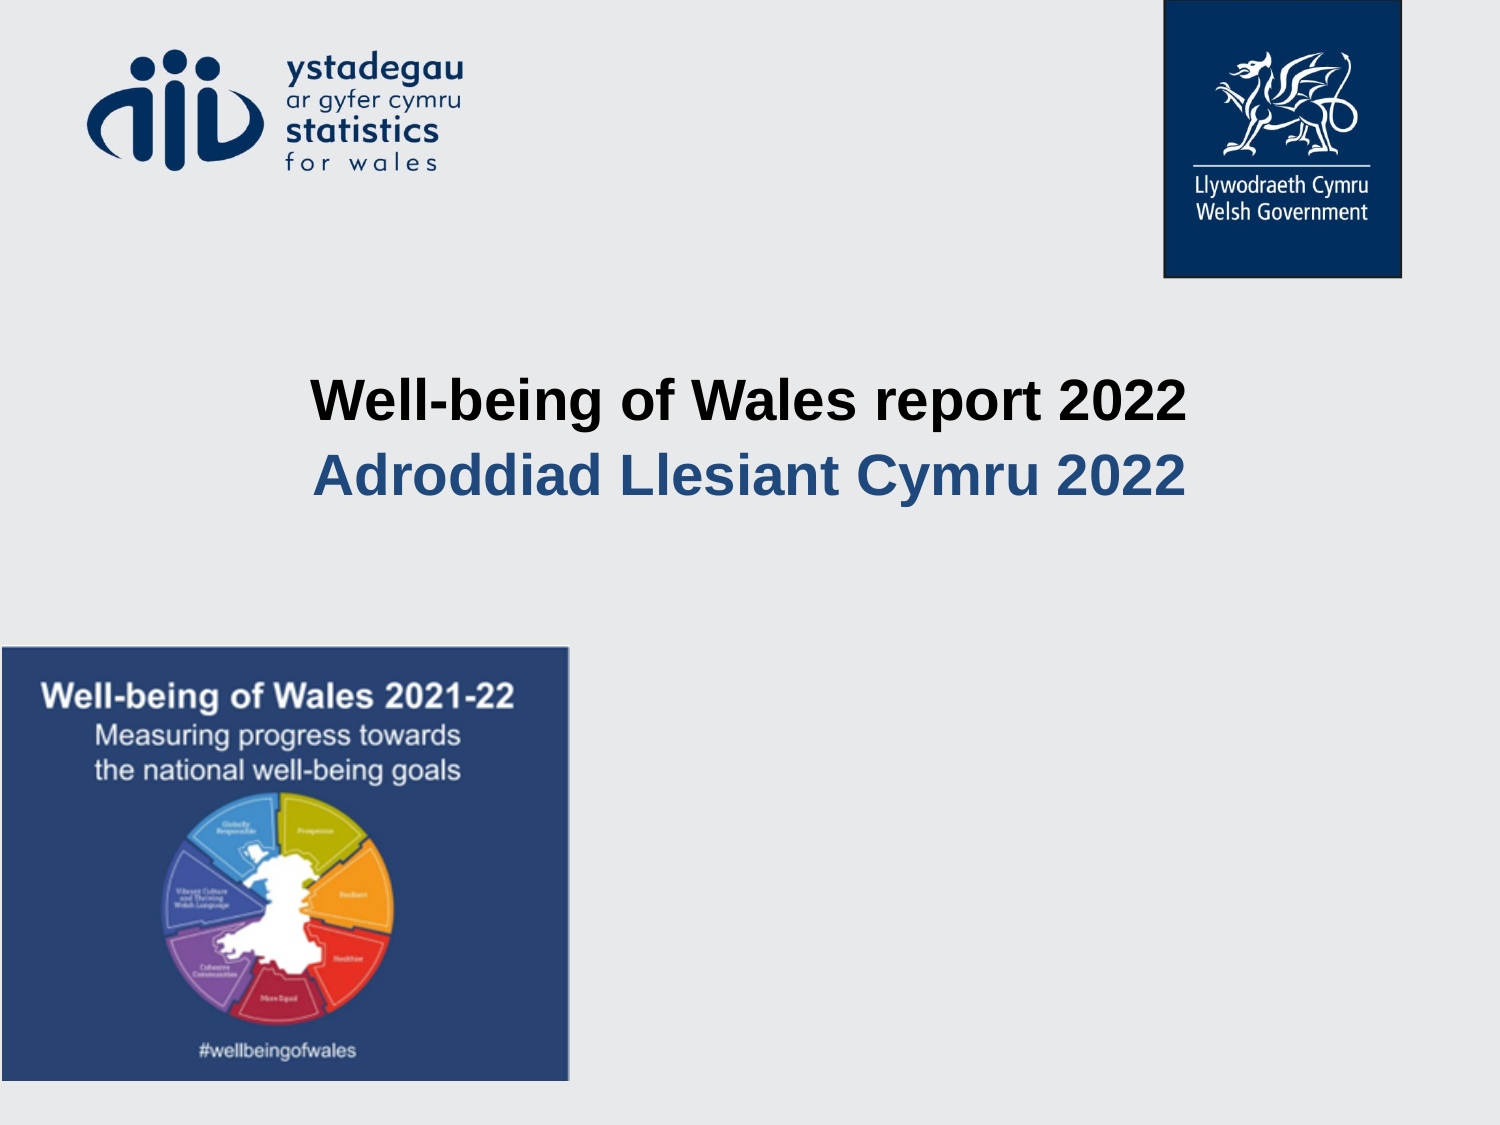

# Well-being of Wales report 2022 Adroddiad Llesiant Cymru 2022